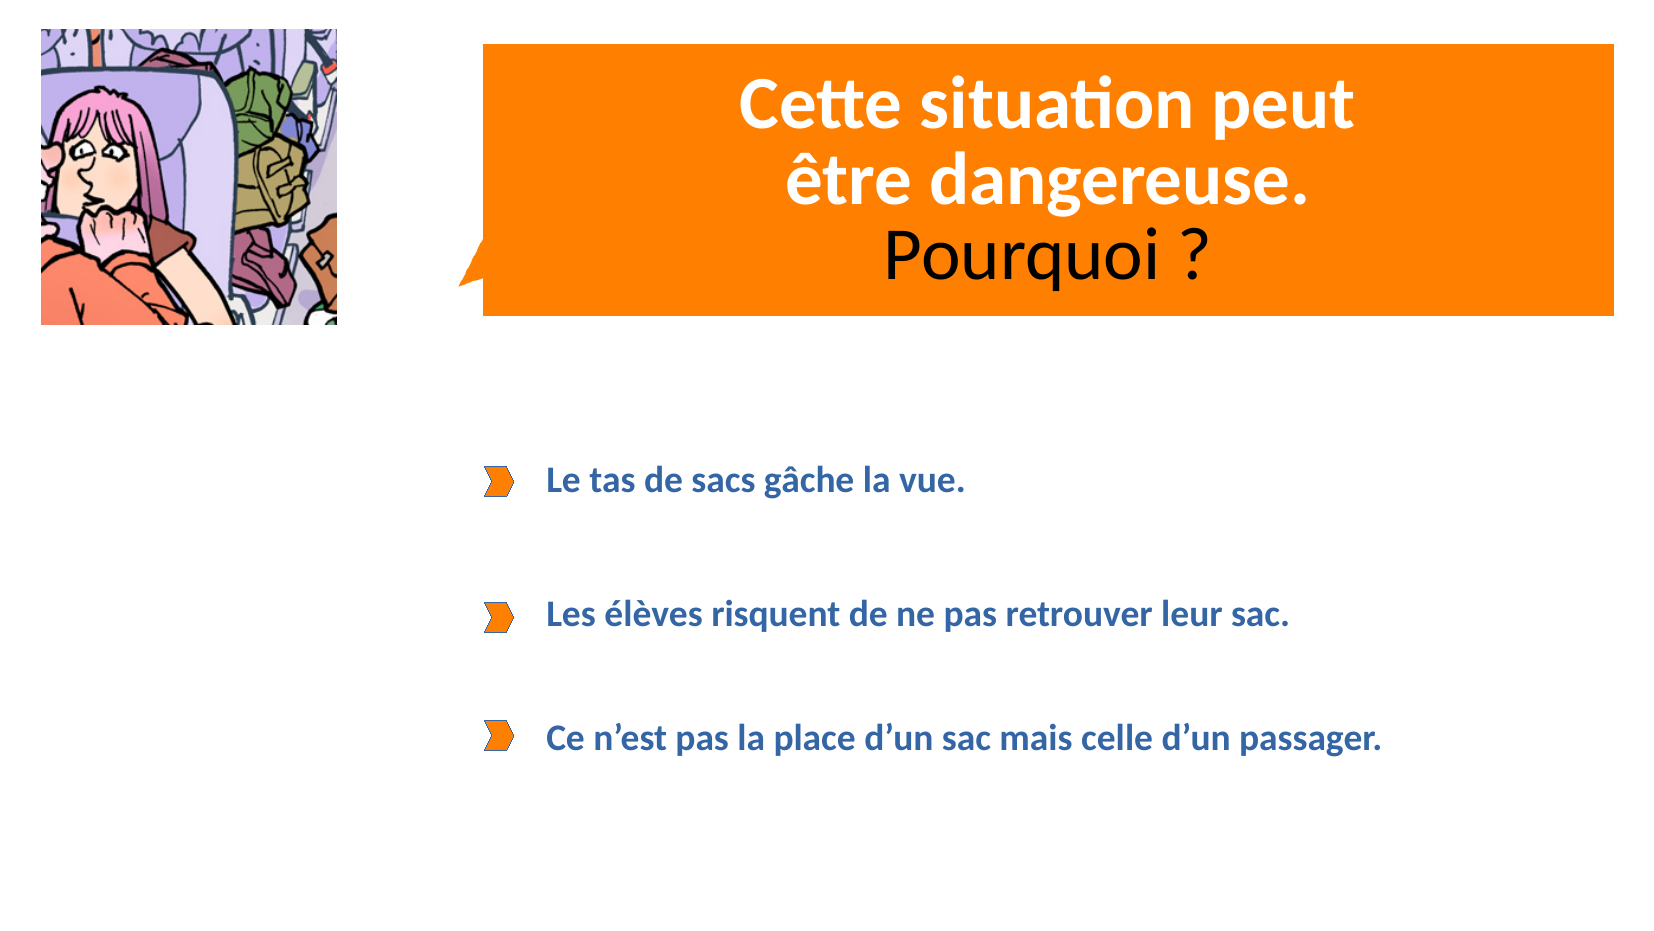

Cette situation peut
être dangereuse.
Pourquoi ?
Le tas de sacs gâche la vue.
Les élèves risquent de ne pas retrouver leur sac.
Ce n’est pas la place d’un sac mais celle d’un passager.